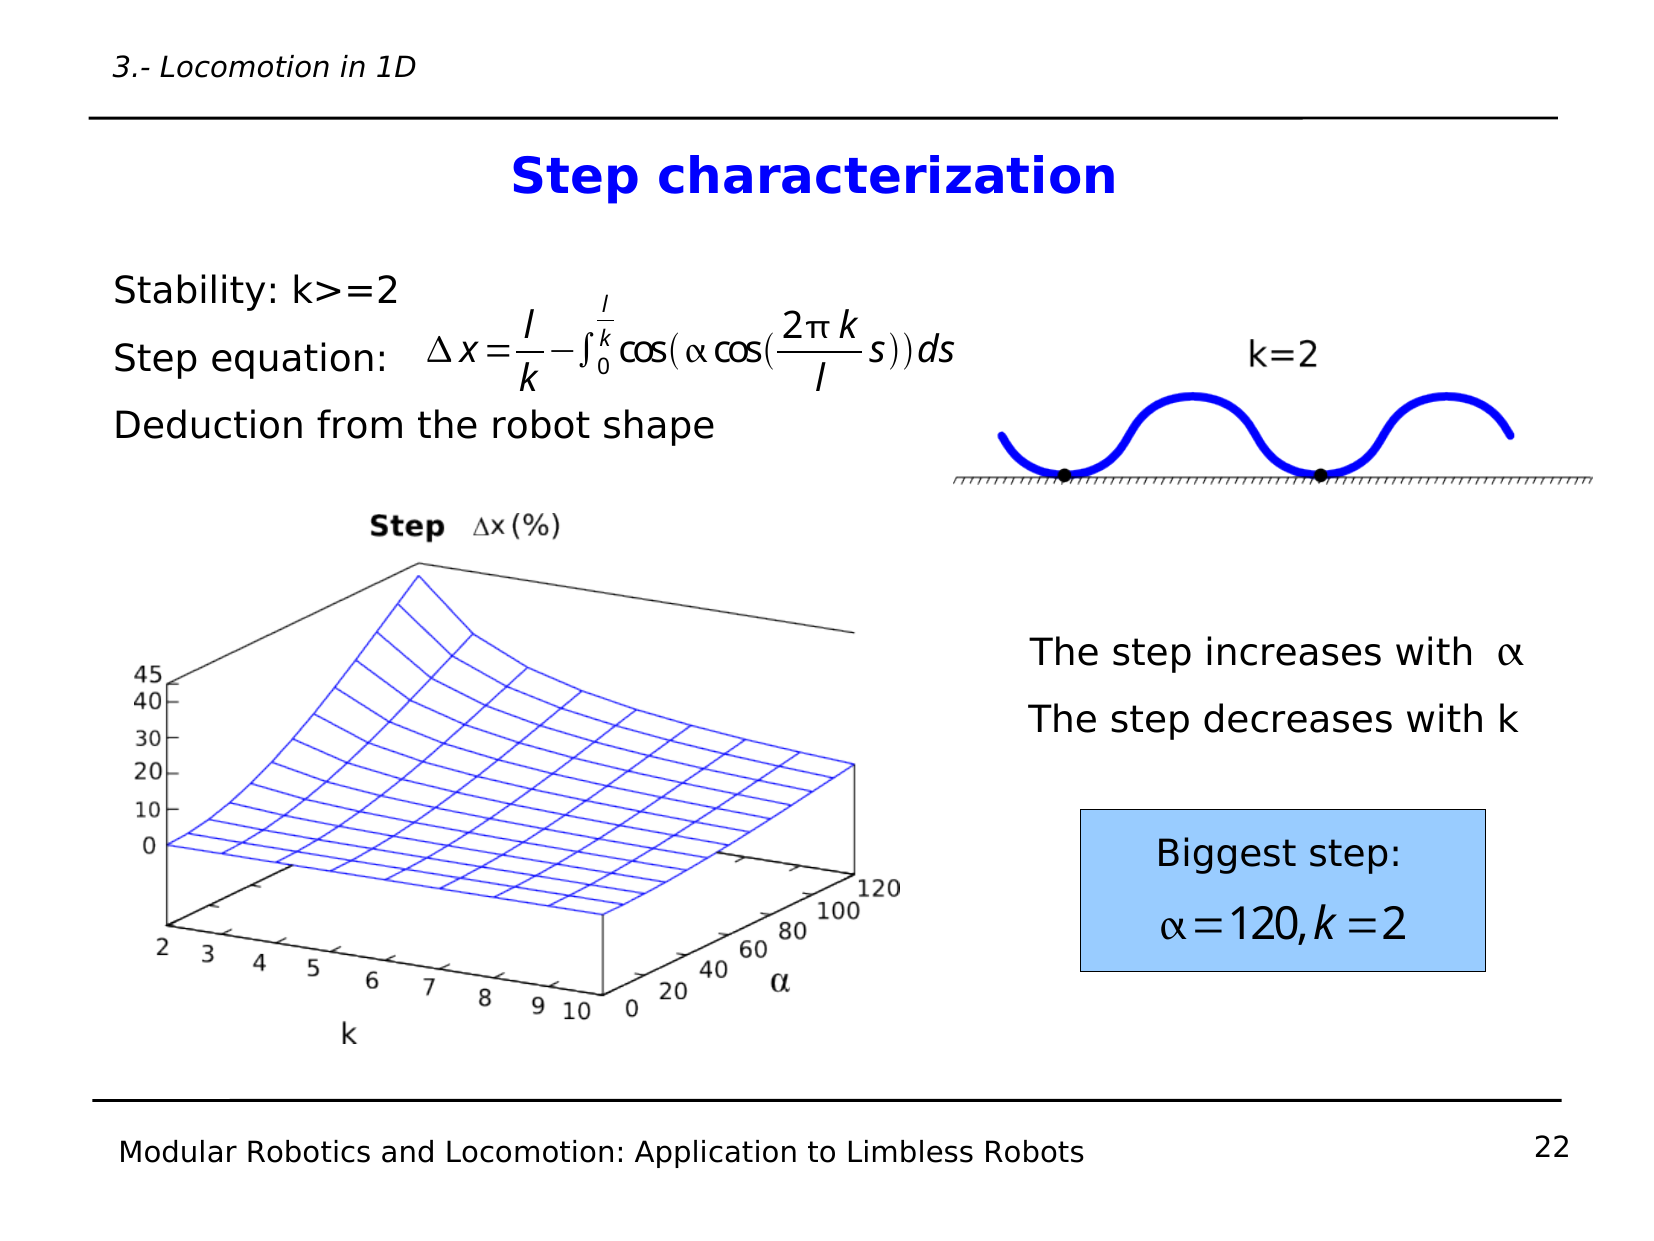

3.- Locomotion in 1D
Step characterization
 Stability: k>=2
 Step equation:
 Deduction from the robot shape
 The step increases with
 The step decreases with k
Biggest step:
Modular Robotics and Locomotion: Application to Limbless Robots
22